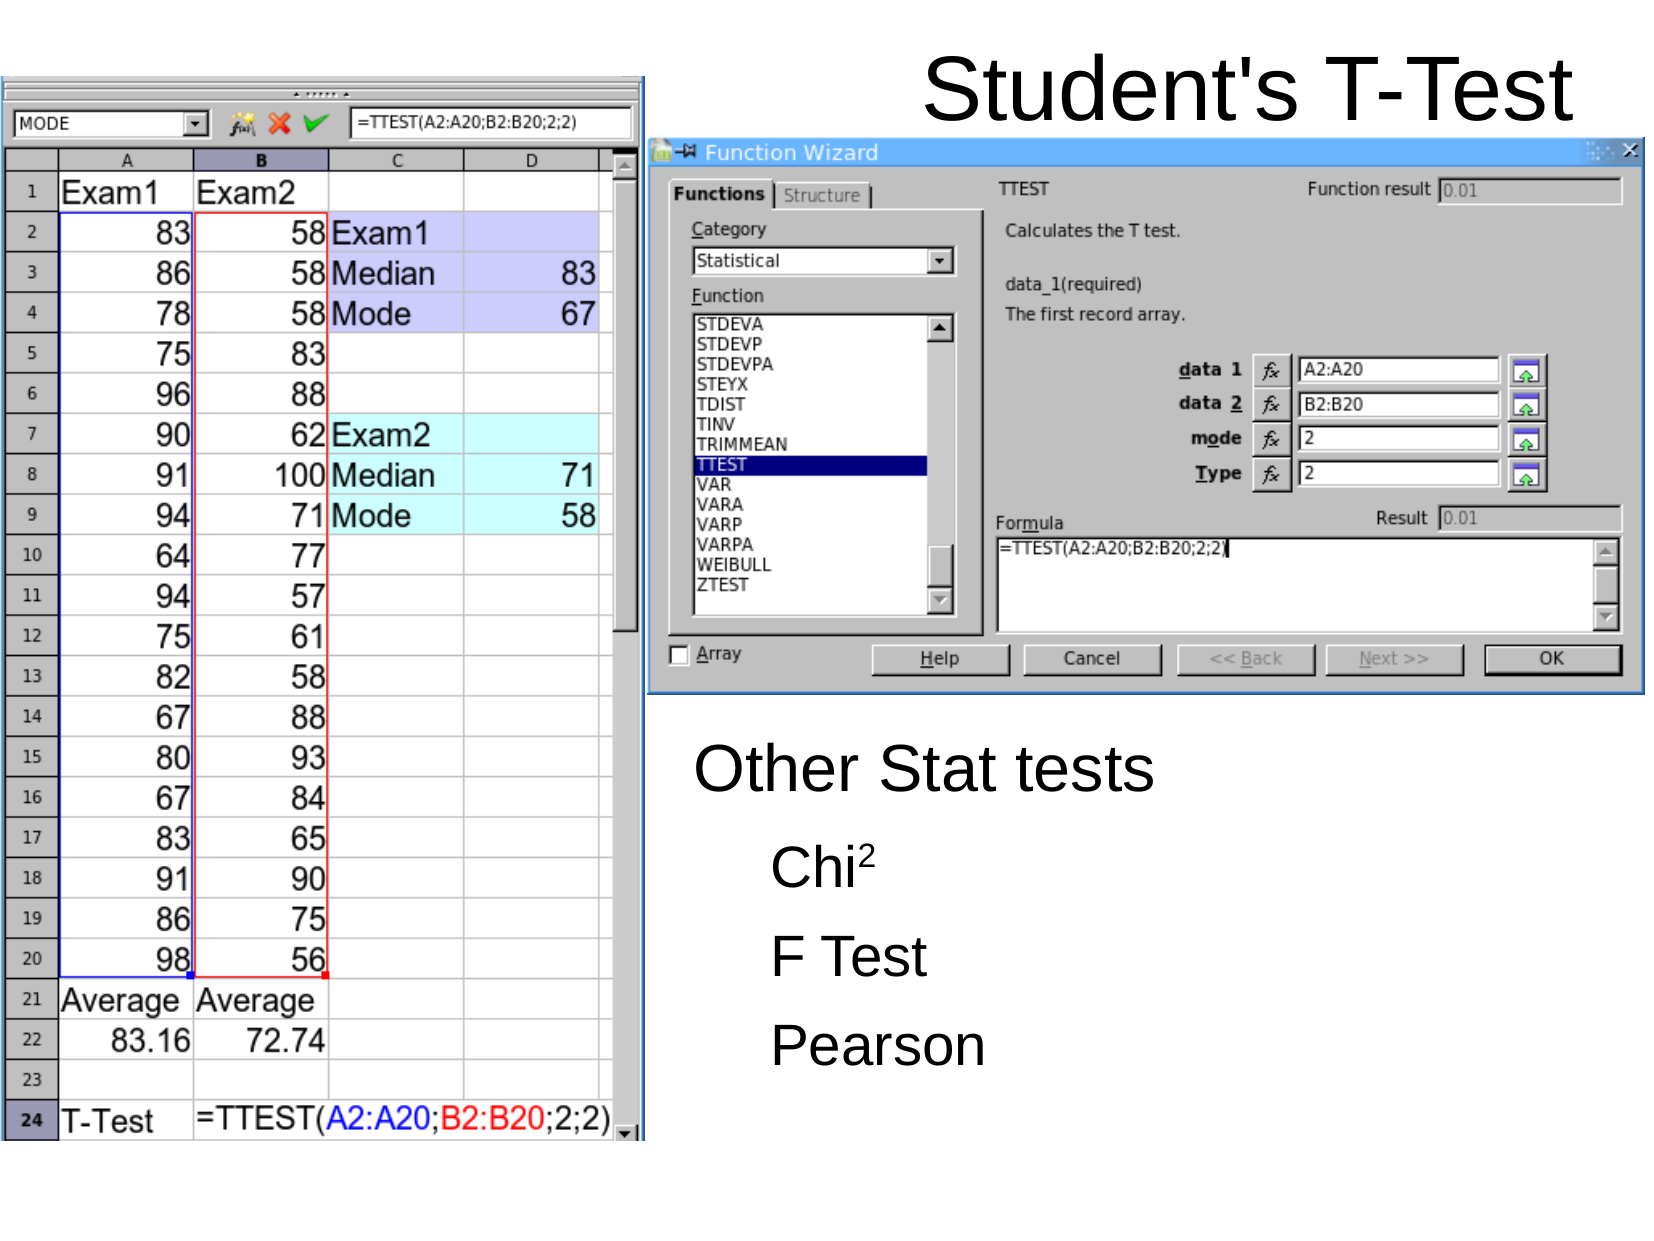

# Student's T-Test
Other Stat tests
Chi2
F Test
Pearson